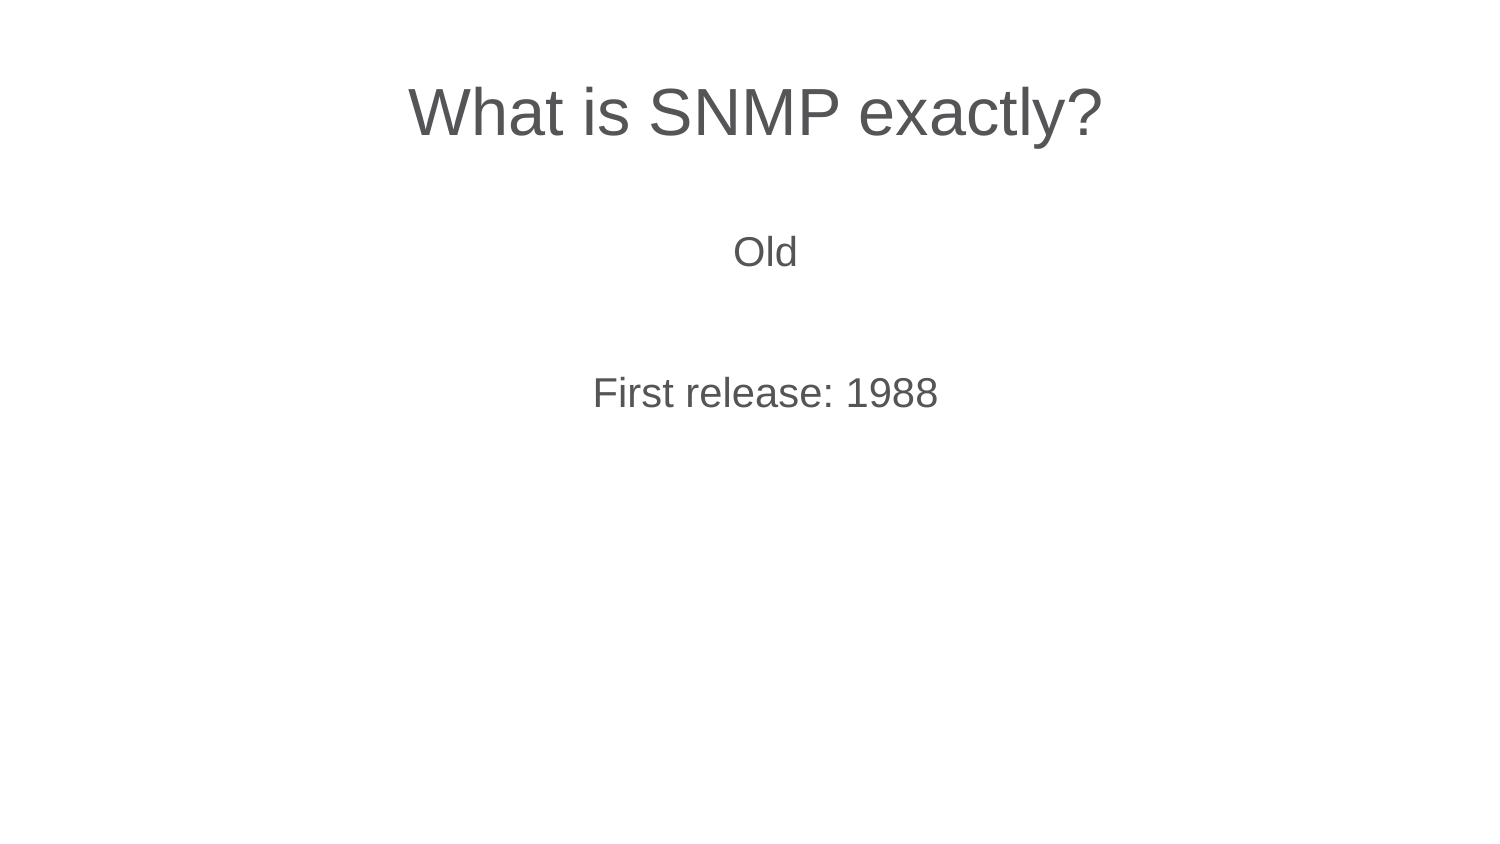

What is SNMP exactly?
# Old
First release: 1988